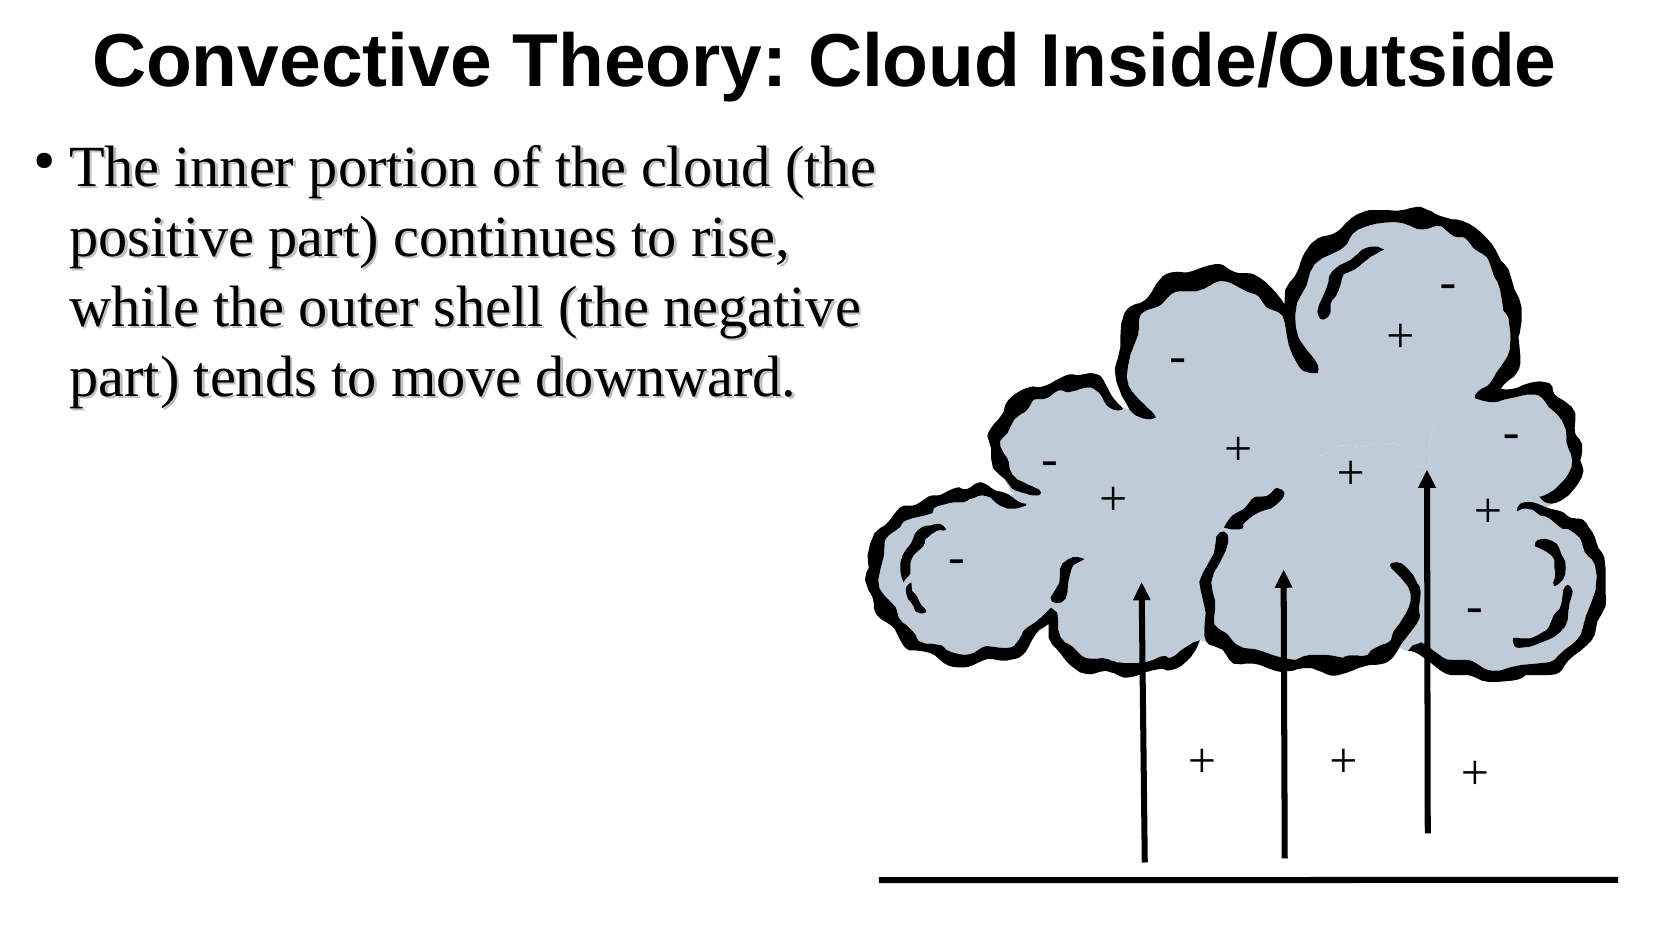

# Convective Theory: Cloud Inside/Outside
The inner portion of the cloud (the positive part) continues to rise, while the outer shell (the negative part) tends to move downward.
-
+
-
-
+
-
+
+
+
-
-
+
+
+